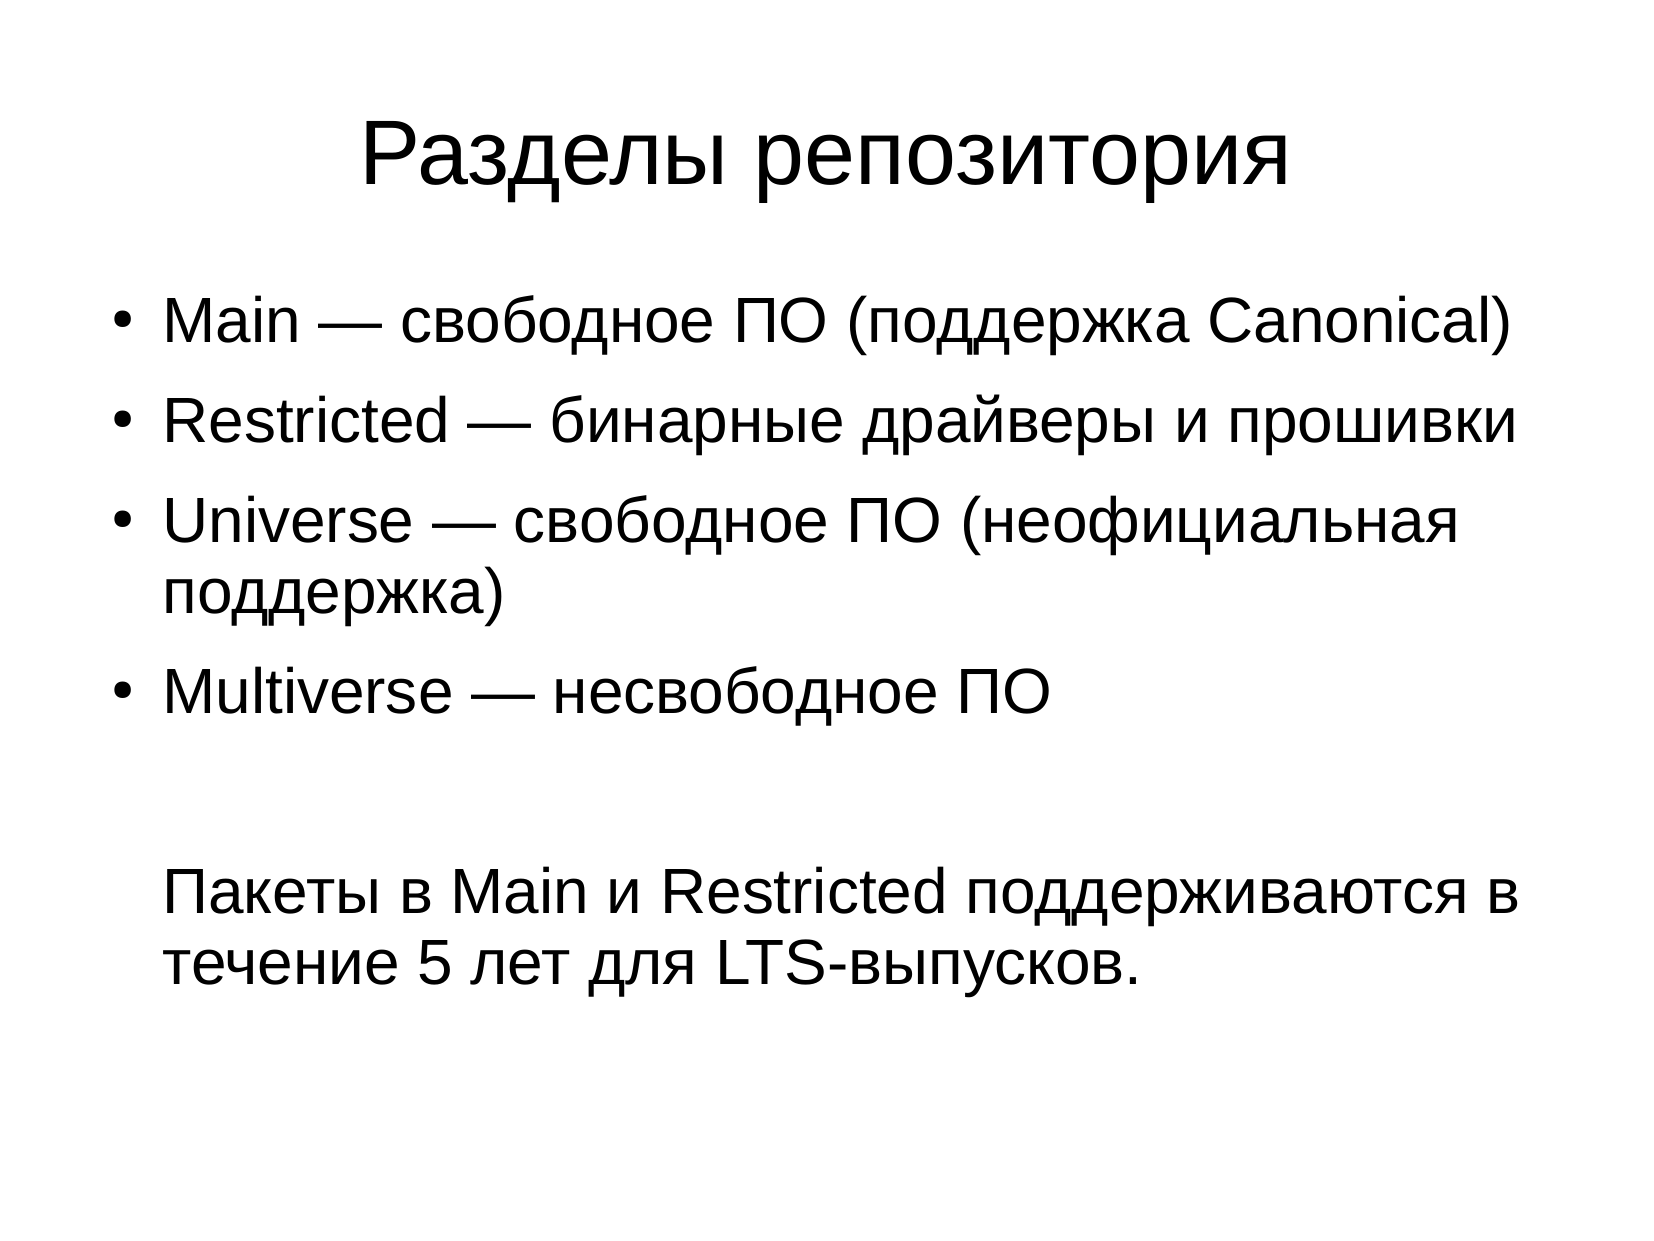

# Разделы репозитория
Main — свободное ПО (поддержка Canonical)
Restricted — бинарные драйверы и прошивки
Universe — свободное ПО (неофициальная поддержка)
Multiverse — несвободное ПО
Пакеты в Main и Restricted поддерживаются в течение 5 лет для LTS-выпусков.